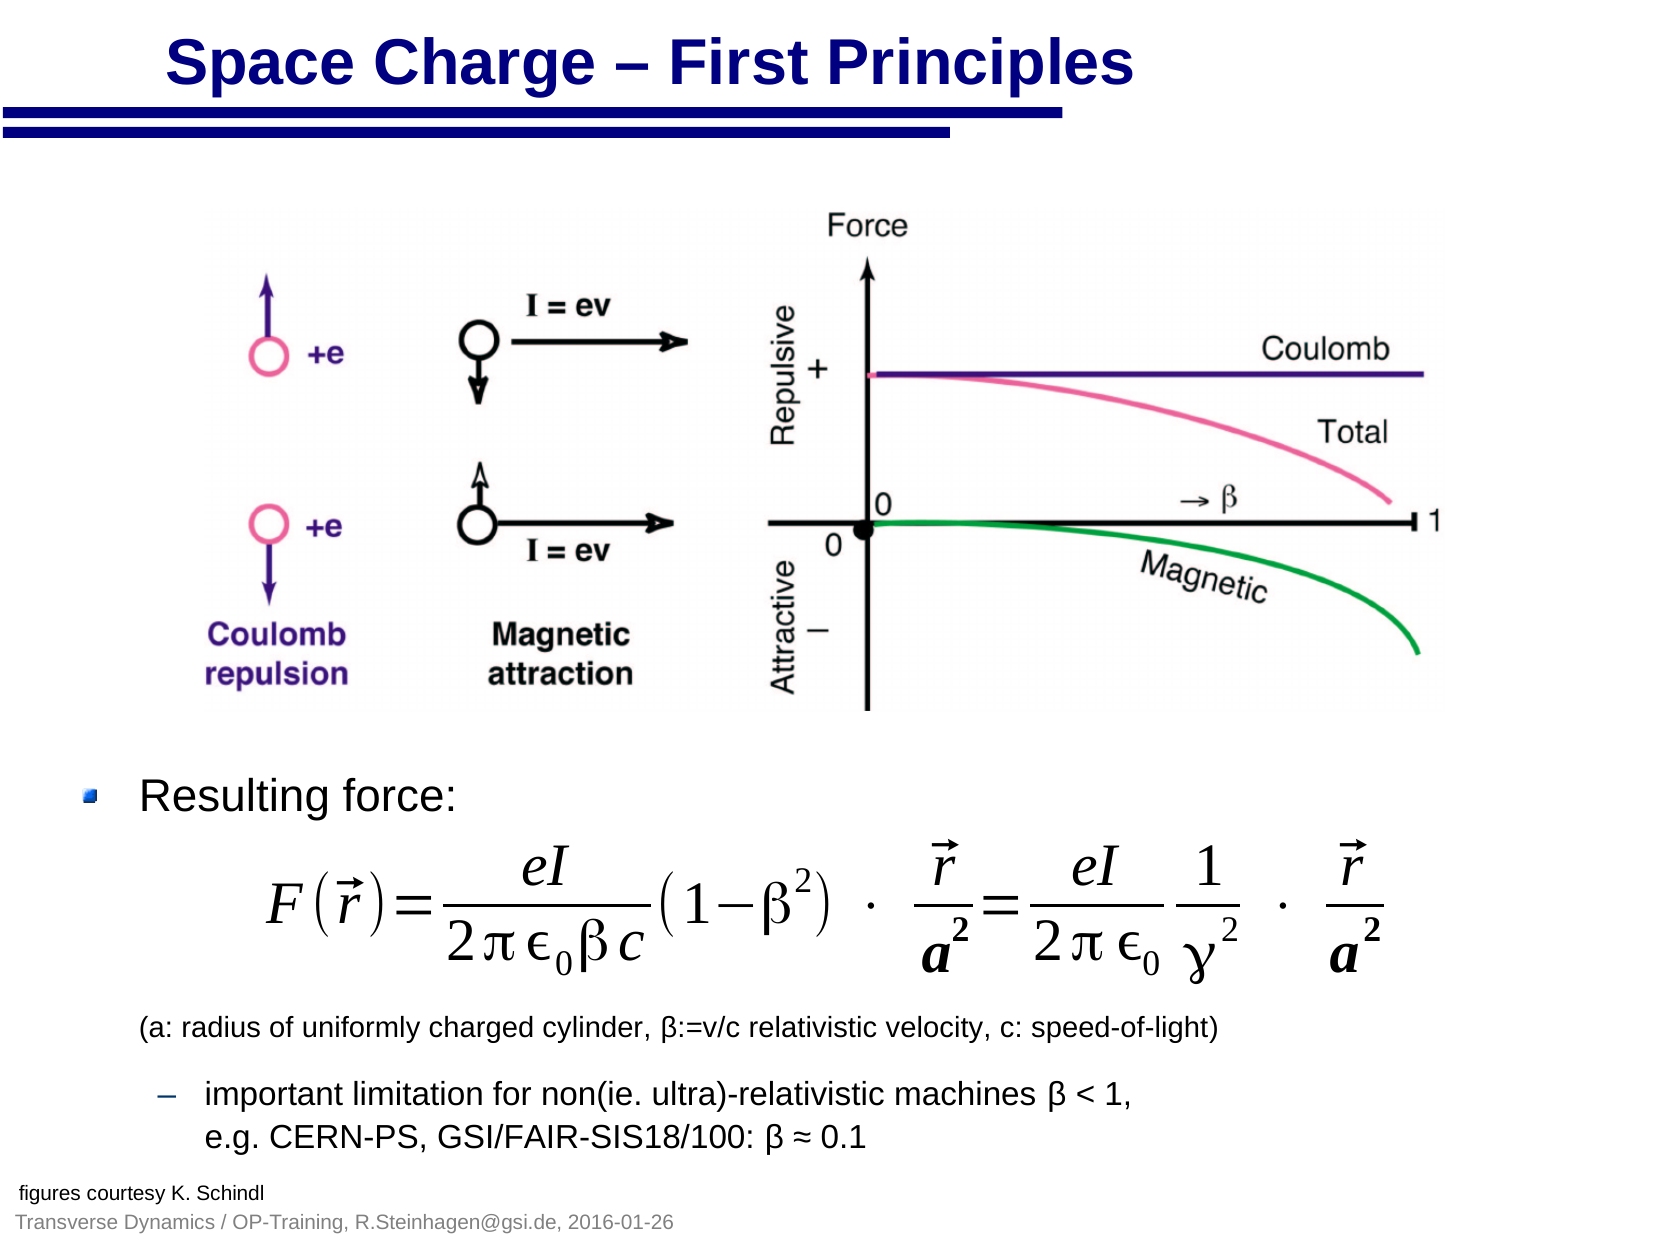

# Space Charge – First Principles
Resulting force:
							 		 		 												 (a: radius of uniformly charged cylinder, β:=v/c relativistic velocity, c: speed-of-light)
important limitation for non(ie. ultra)-relativistic machines β < 1, 		e.g. CERN-PS, GSI/FAIR-SIS18/100: β ≈ 0.1
figures courtesy K. Schindl